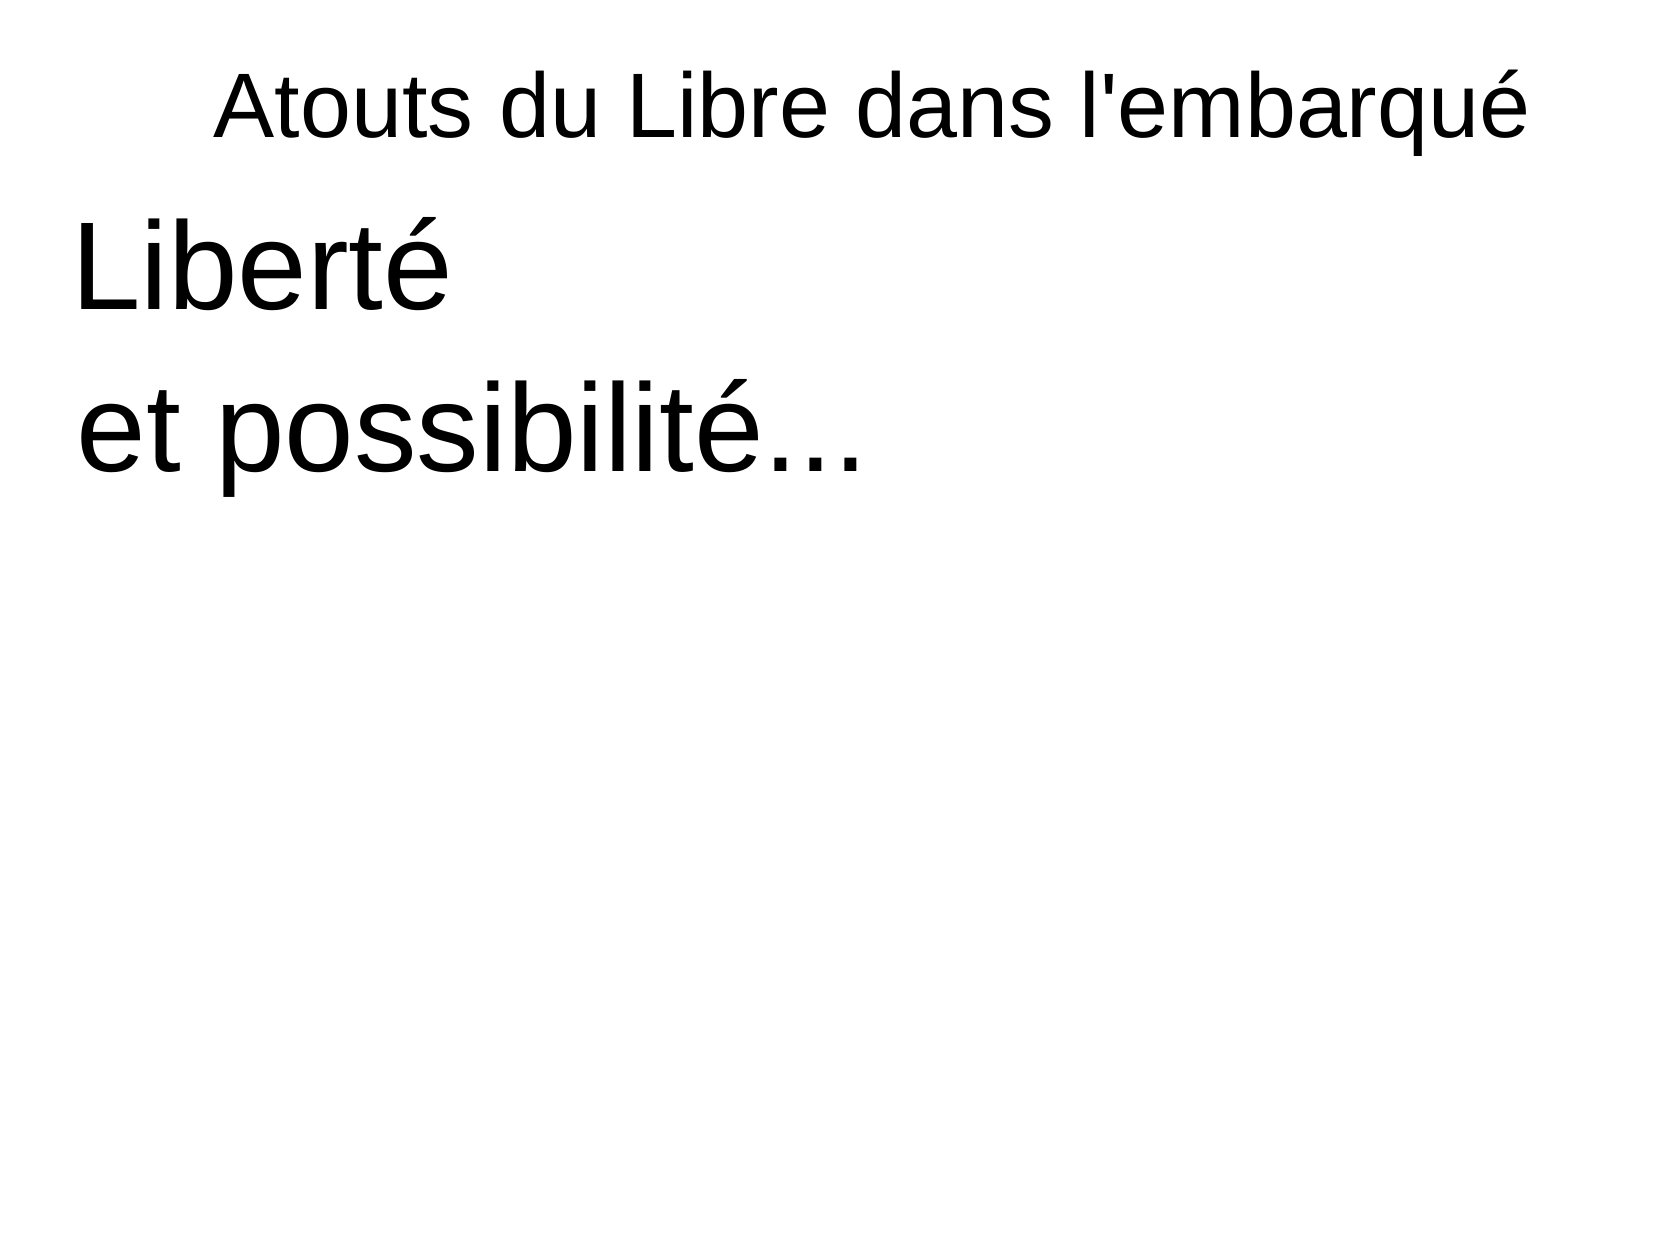

# Atouts du Libre dans l'embarqué
Liberté
et possibilité...